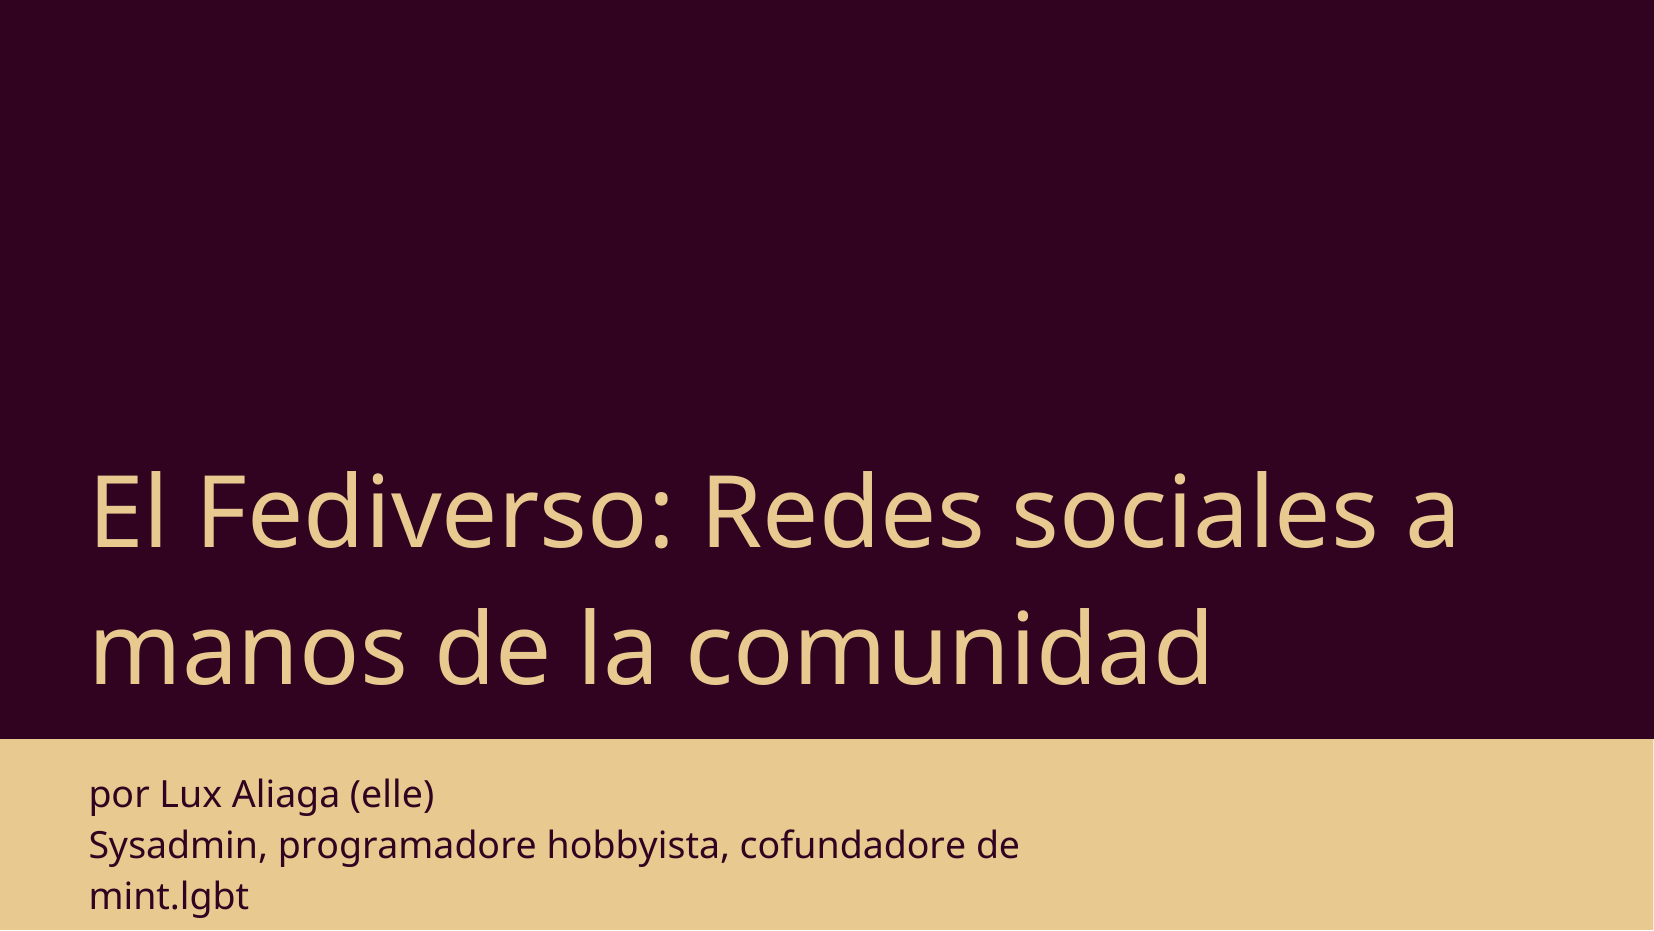

El Fediverso: Redes sociales a manos de la comunidad
por Lux Aliaga (elle)
Sysadmin, programadore hobbyista, cofundadore de mint.lgbt